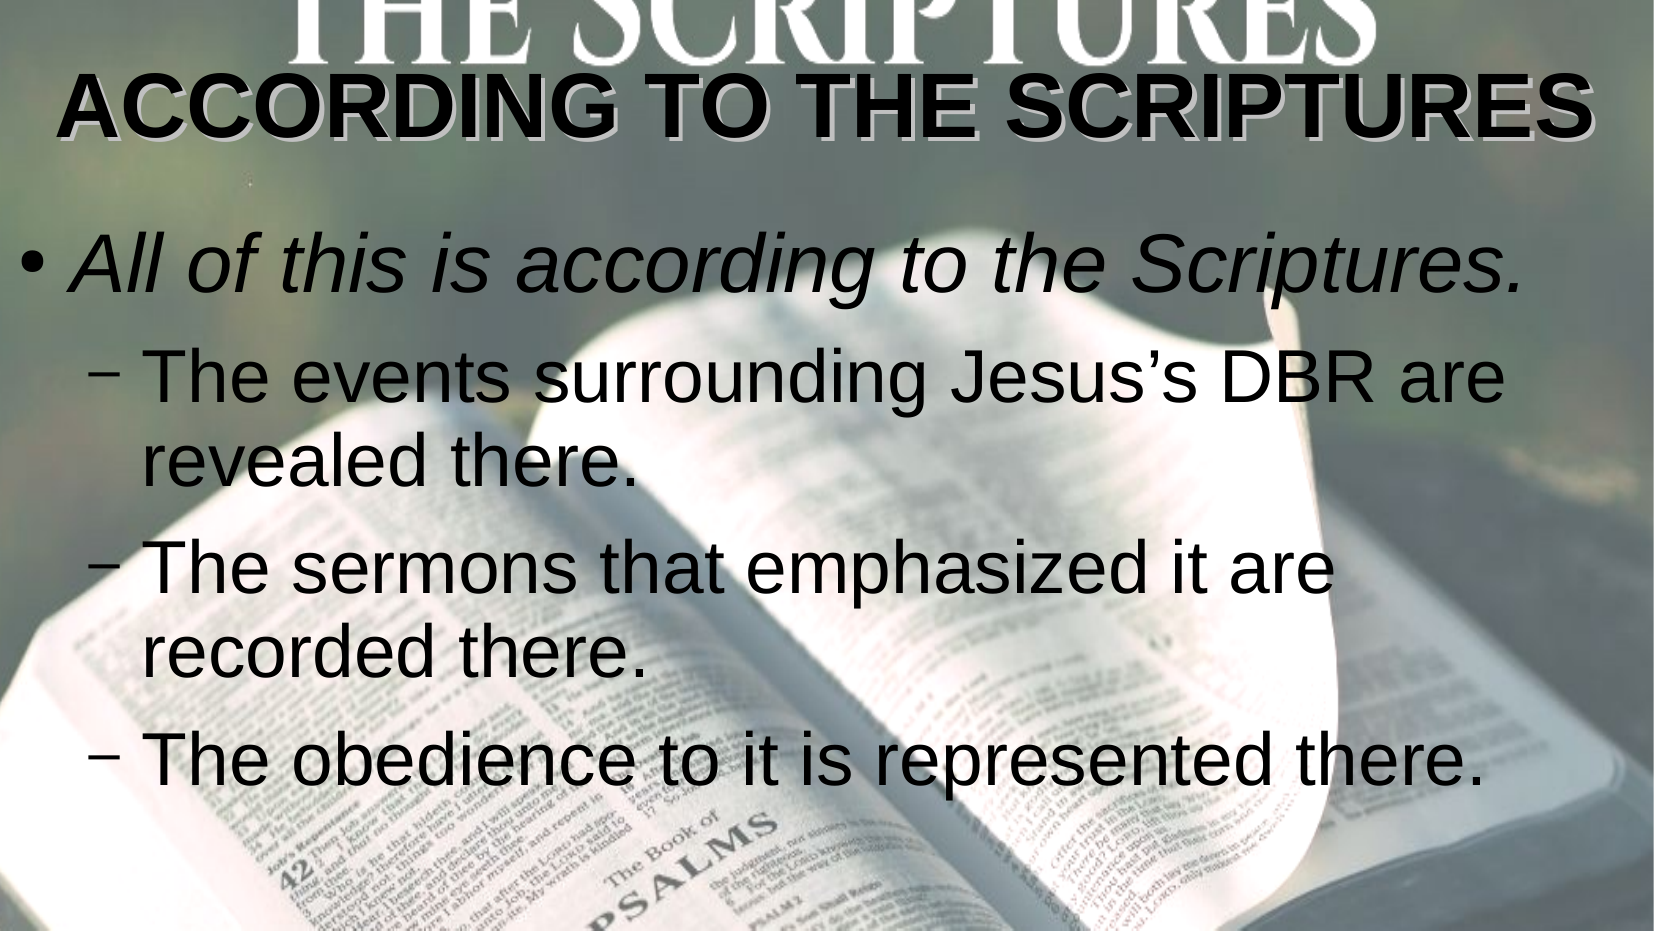

# ACCORDING TO THE SCRIPTURES
All of this is according to the Scriptures.
The events surrounding Jesus’s DBR are revealed there.
The sermons that emphasized it are recorded there.
The obedience to it is represented there.